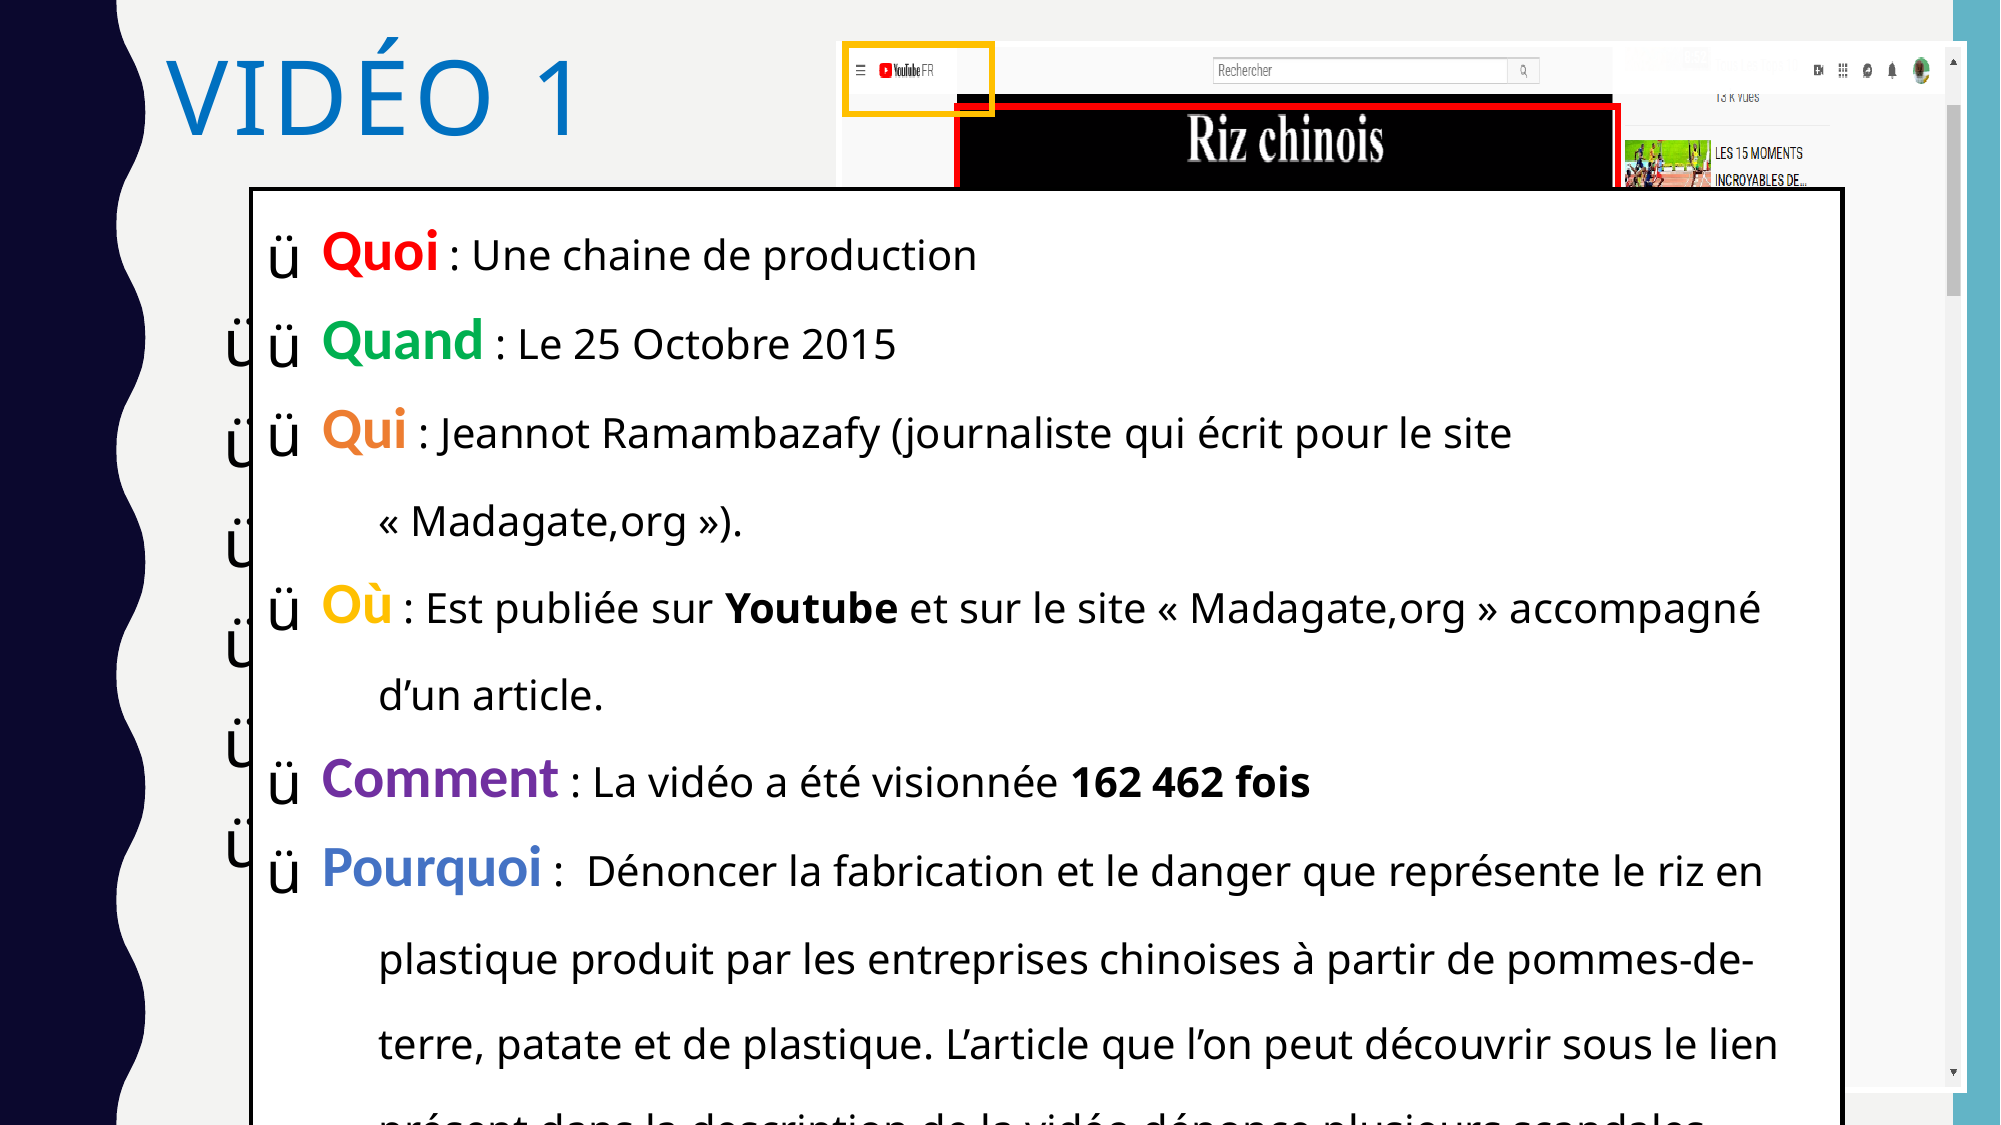

# Vidéo 1
Quoi : Une chaine de production
Quand : Le 25 Octobre 2015
Qui : Jeannot Ramambazafy (journaliste qui écrit pour le site « Madagate,org »).
Où : Est publiée sur Youtube et sur le site « Madagate,org » accompagné d’un article.
Comment : La vidéo a été visionnée 162 462 fois
Pourquoi : Dénoncer la fabrication et le danger que représente le riz en plastique produit par les entreprises chinoises à partir de pommes-de-terre, patate et de plastique. L’article que l’on peut découvrir sous le lien présent dans la description de la vidéo dénonce plusieurs scandales alimentaires
Quoi ?
Quand ?
Qui ?
Où ?
Comment ?
Pourquoi ?